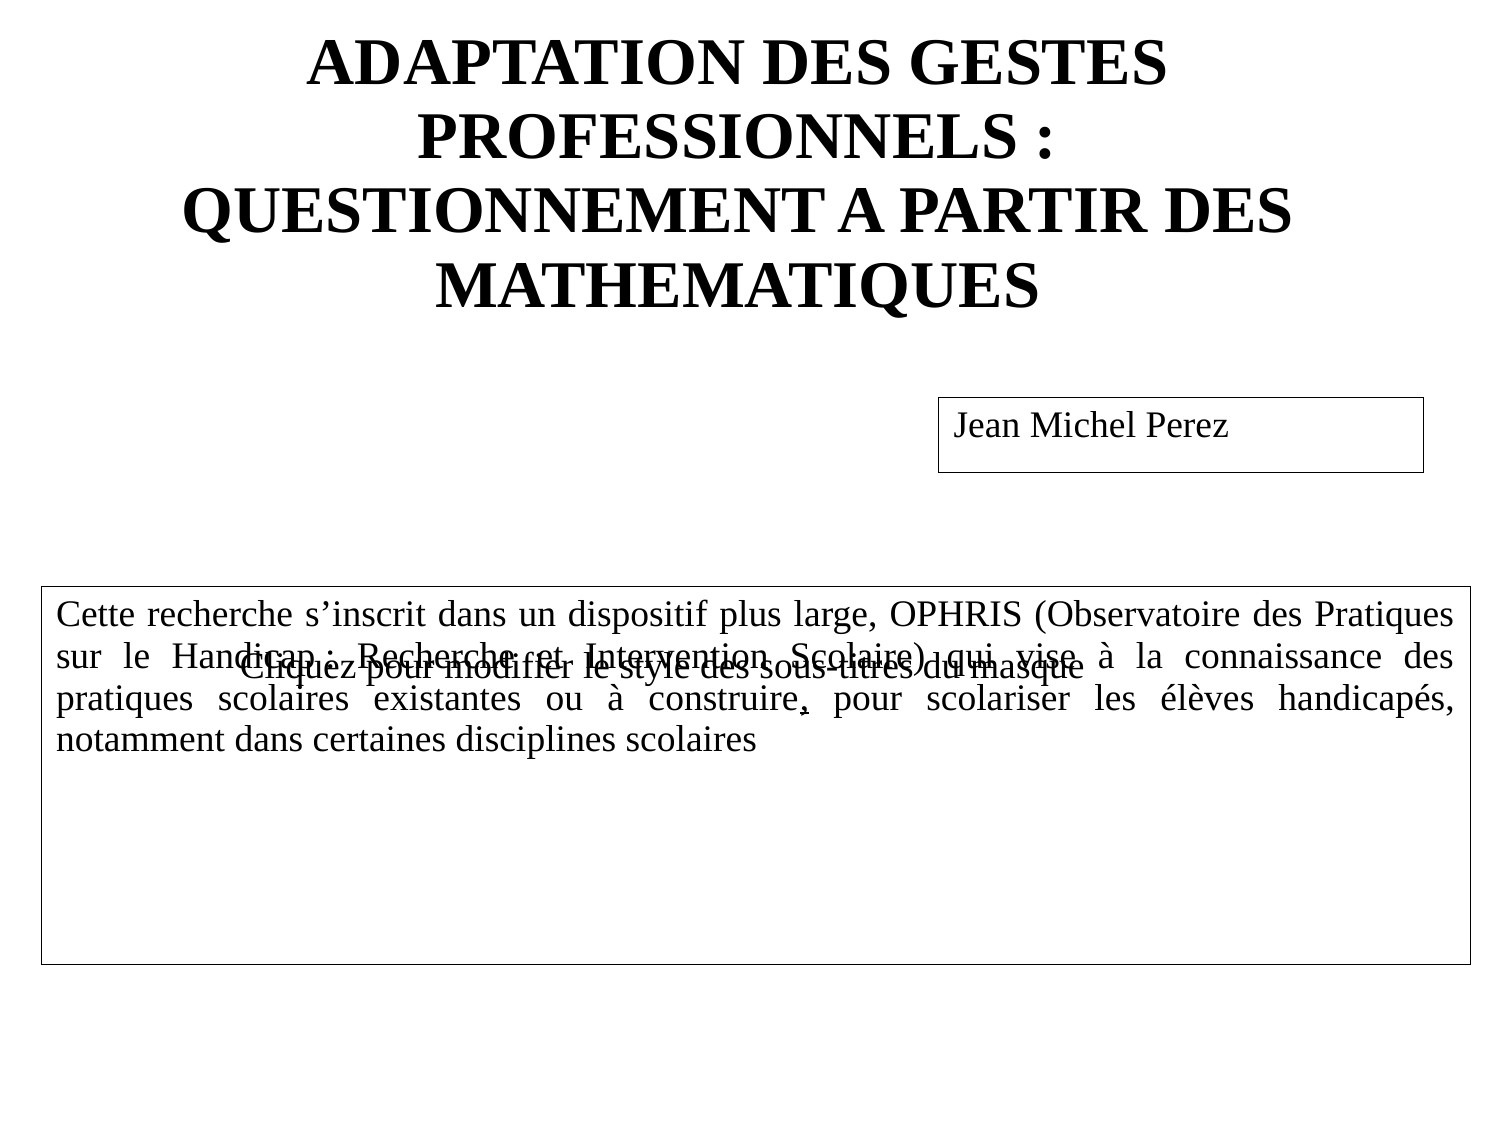

# ADAPTATION DES GESTES PROFESSIONNELS : QUESTIONNEMENT A PARTIR DES MATHEMATIQUES
Jean Michel Perez
Cette recherche s’inscrit dans un dispositif plus large, OPHRIS (Observatoire des Pratiques sur le Handicap : Recherche et Intervention Scolaire) qui vise à la connaissance des pratiques scolaires existantes ou à construire, pour scolariser les élèves handicapés, notamment dans certaines disciplines scolaires